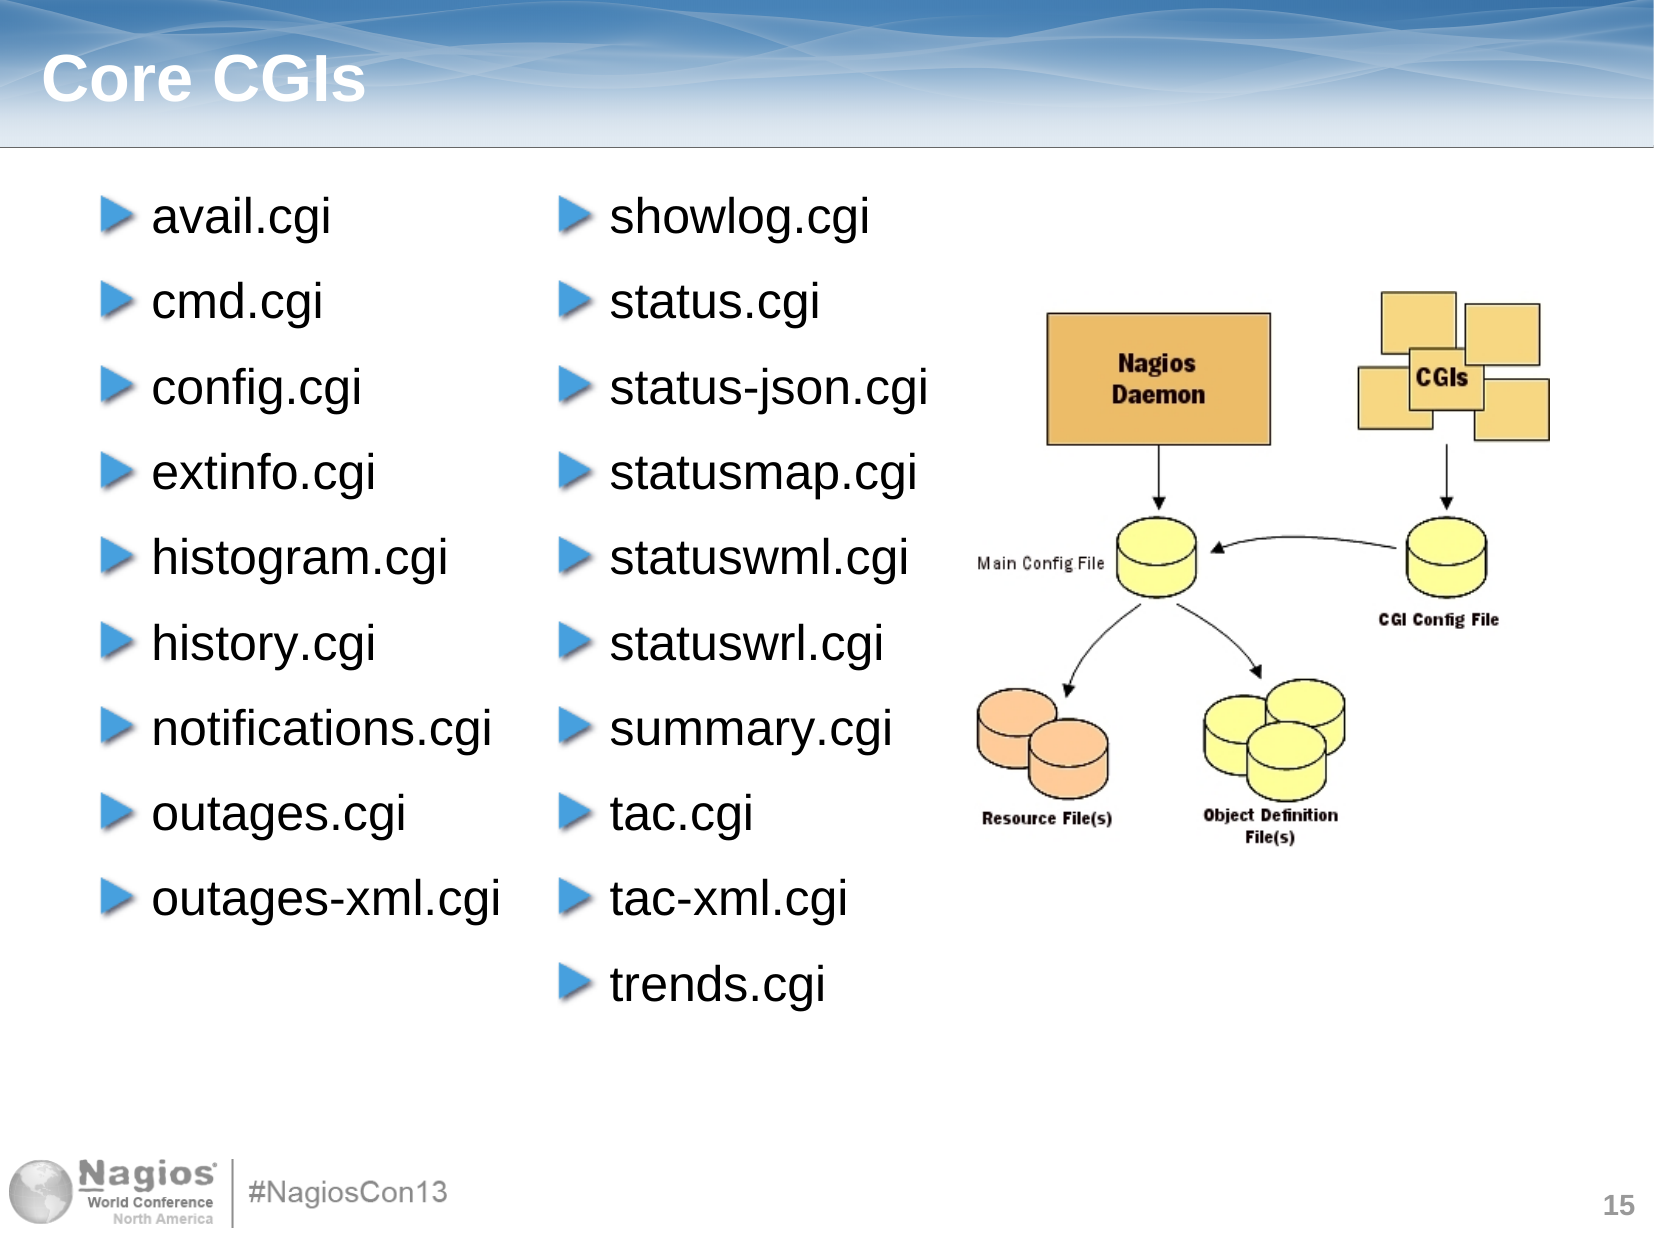

# Core CGIs
avail.cgi
cmd.cgi
config.cgi
extinfo.cgi
histogram.cgi
history.cgi
notifications.cgi
outages.cgi
outages-xml.cgi
showlog.cgi
status.cgi
status-json.cgi
statusmap.cgi
statuswml.cgi
statuswrl.cgi
summary.cgi
tac.cgi
tac-xml.cgi
trends.cgi
15